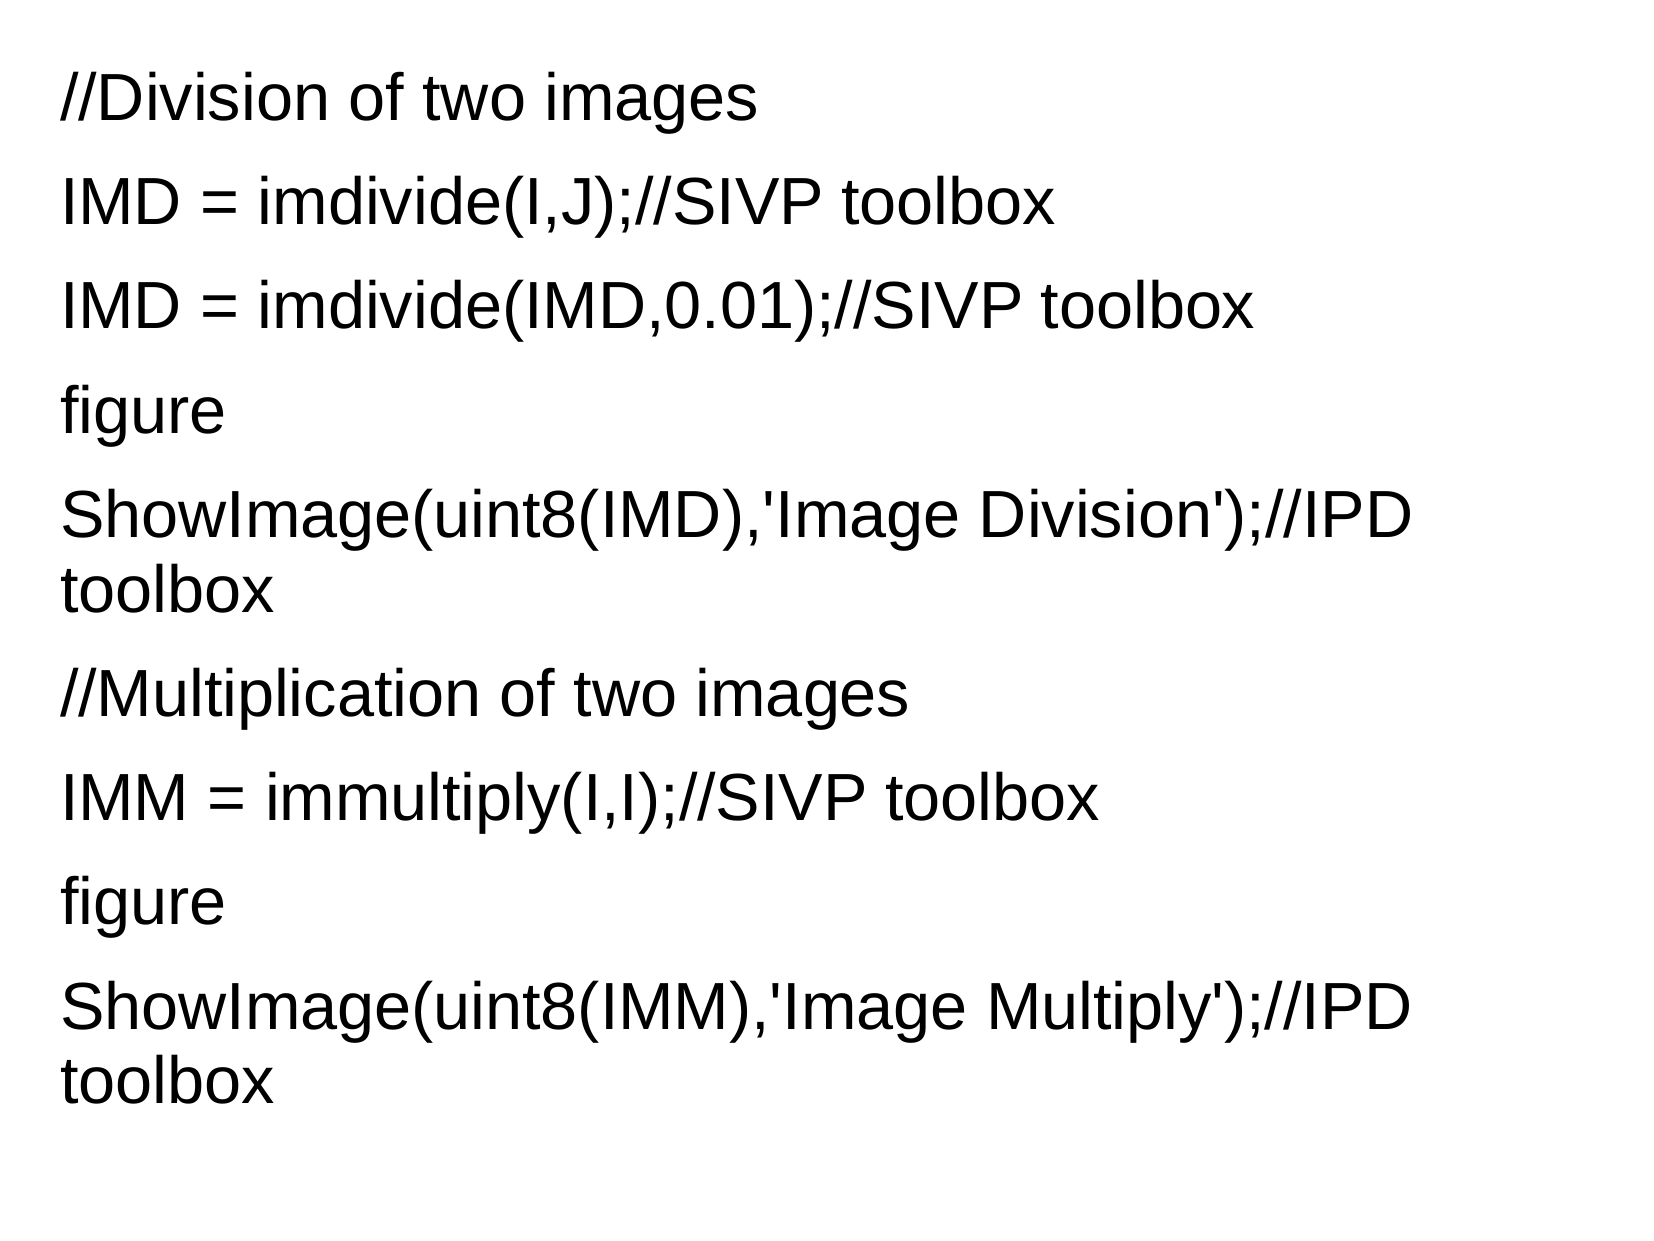

# //Division of two images
IMD = imdivide(I,J);//SIVP toolbox
IMD = imdivide(IMD,0.01);//SIVP toolbox
figure
ShowImage(uint8(IMD),'Image Division');//IPD toolbox
//Multiplication of two images
IMM = immultiply(I,I);//SIVP toolbox
figure
ShowImage(uint8(IMM),'Image Multiply');//IPD toolbox